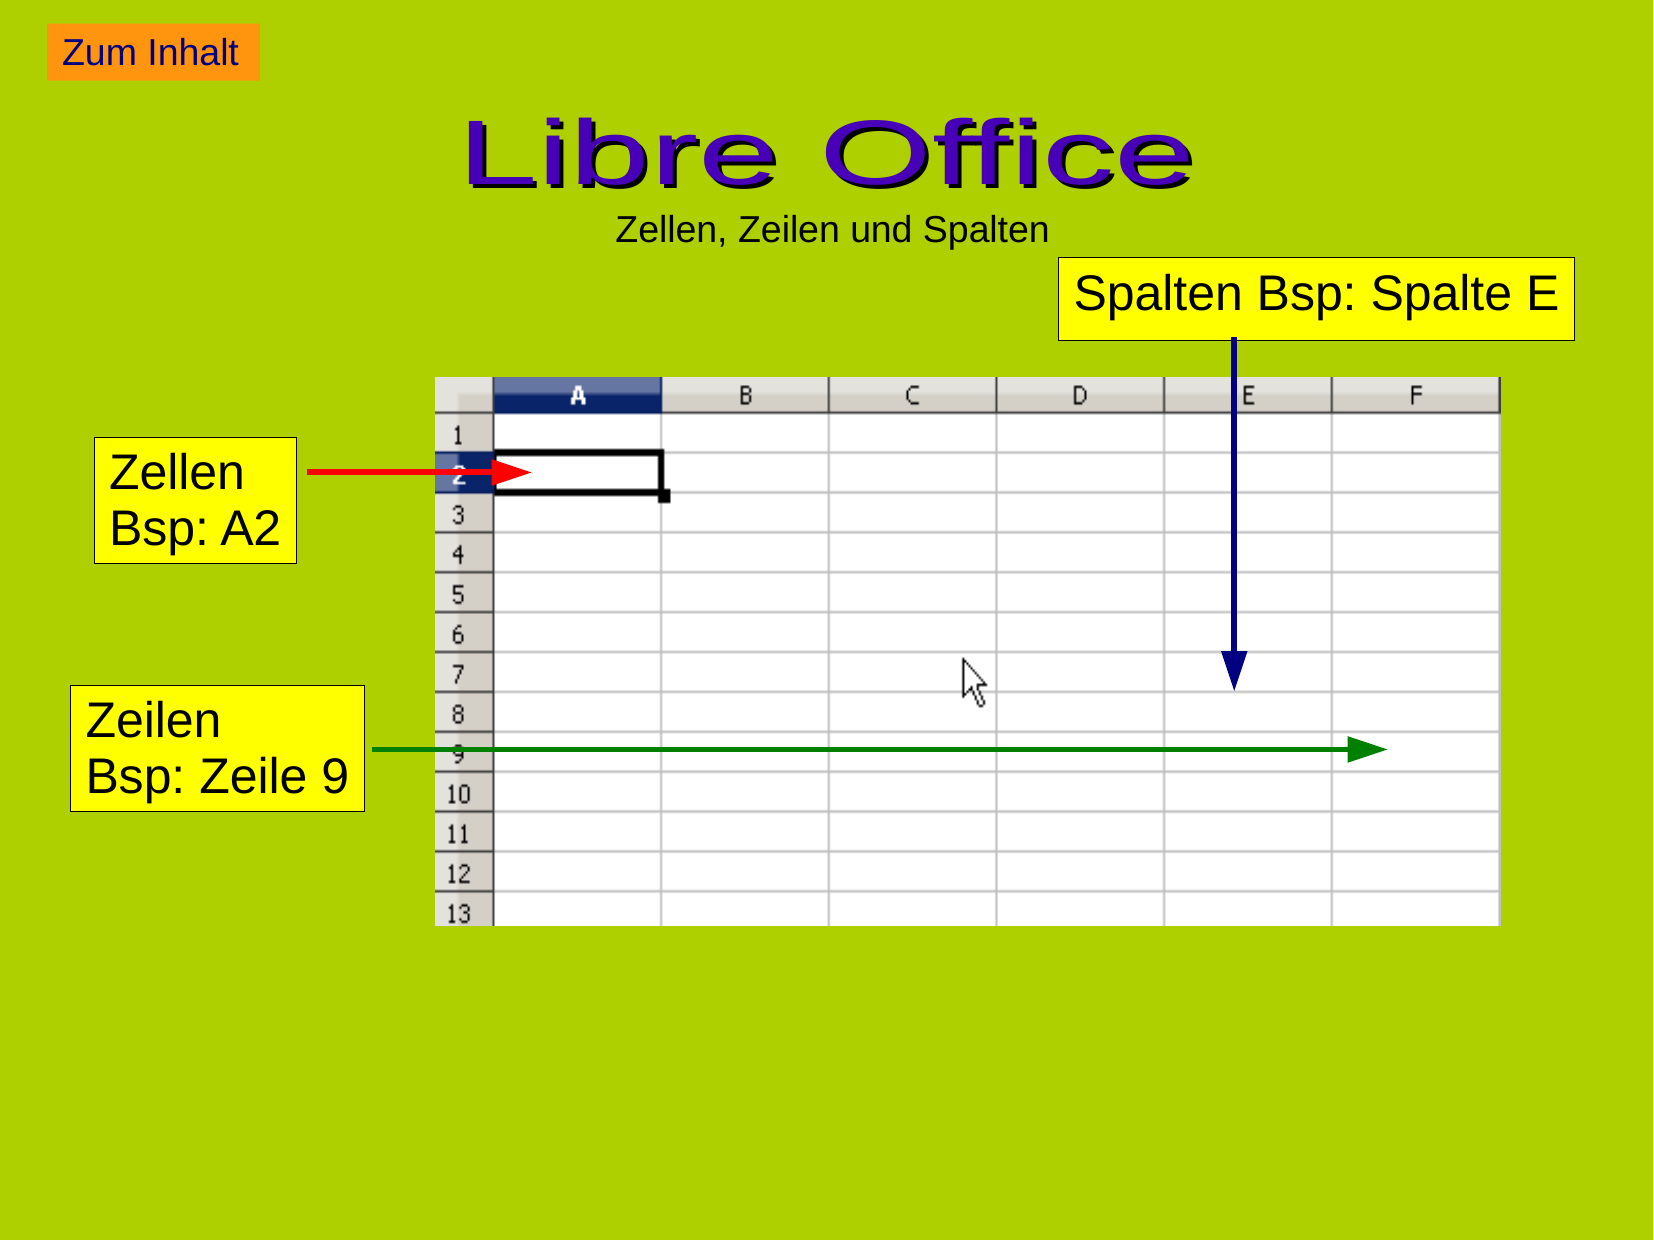

Zum Inhalt
# Libre Office
Zellen, Zeilen und Spalten
Spalten Bsp: Spalte E
Zellen
Bsp: A2
Zeilen
Bsp: Zeile 9